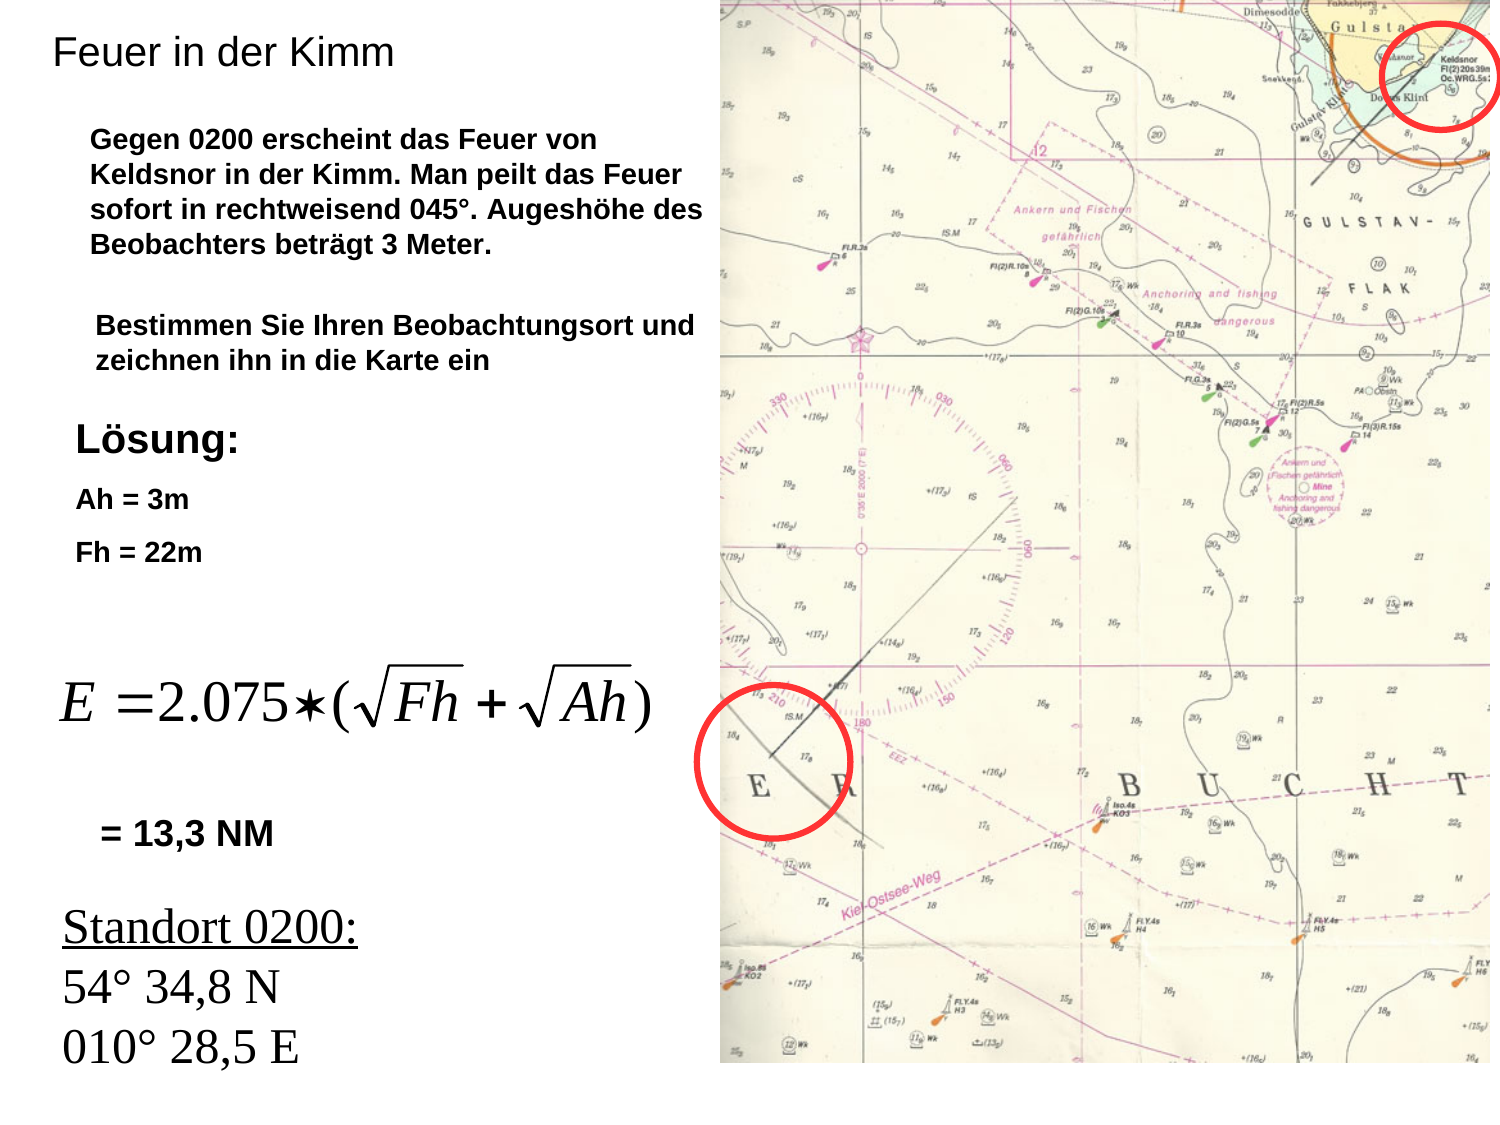

# Feuer in der Kimm
Gegen 0200 erscheint das Feuer von Keldsnor in der Kimm. Man peilt das Feuer sofort in rechtweisend 045°. Augeshöhe des Beobachters beträgt 3 Meter.
Bestimmen Sie Ihren Beobachtungsort und
zeichnen ihn in die Karte ein
Lösung:
Ah = 3m
Fh = 22m
= 13,3 NM
Standort 0200:
54° 34,8 N
010° 28,5 E